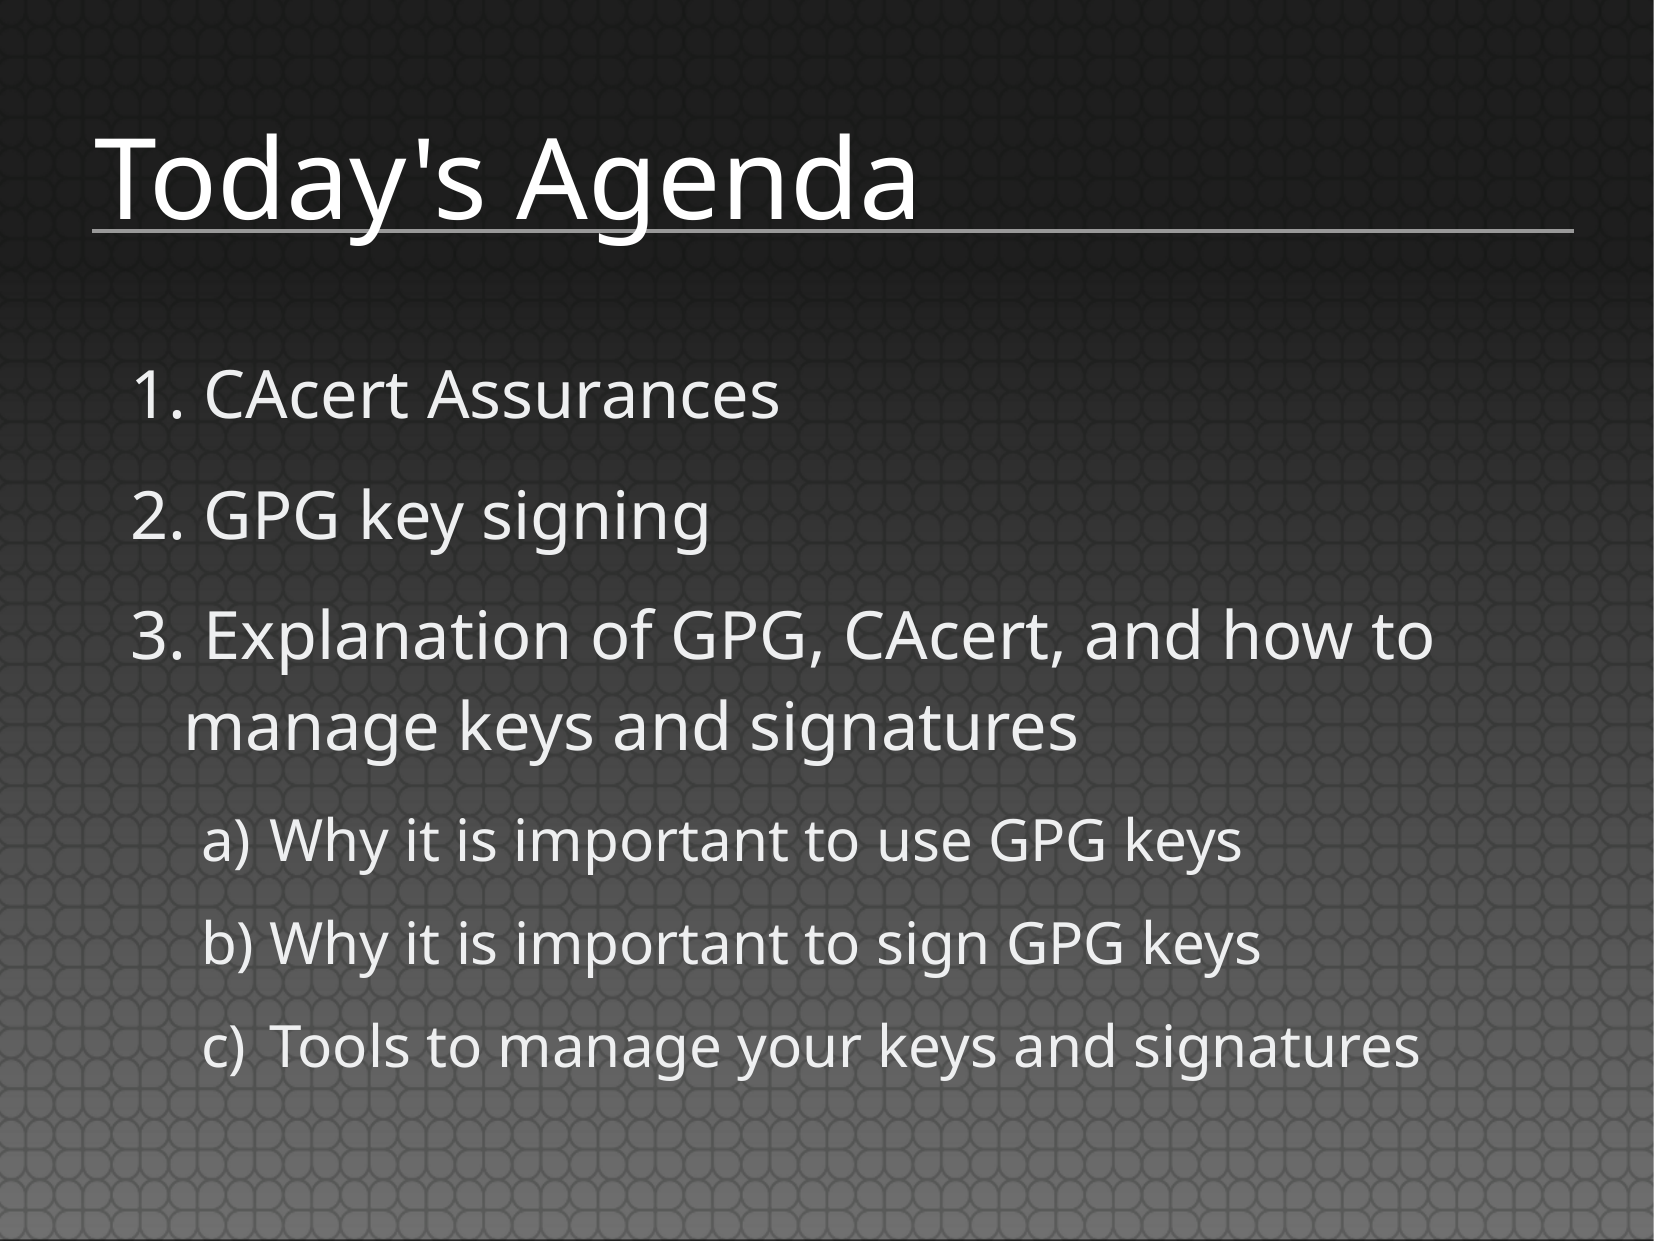

# Today's Agenda
 CAcert Assurances
 GPG key signing
 Explanation of GPG, CAcert, and how to manage keys and signatures
 Why it is important to use GPG keys
 Why it is important to sign GPG keys
 Tools to manage your keys and signatures